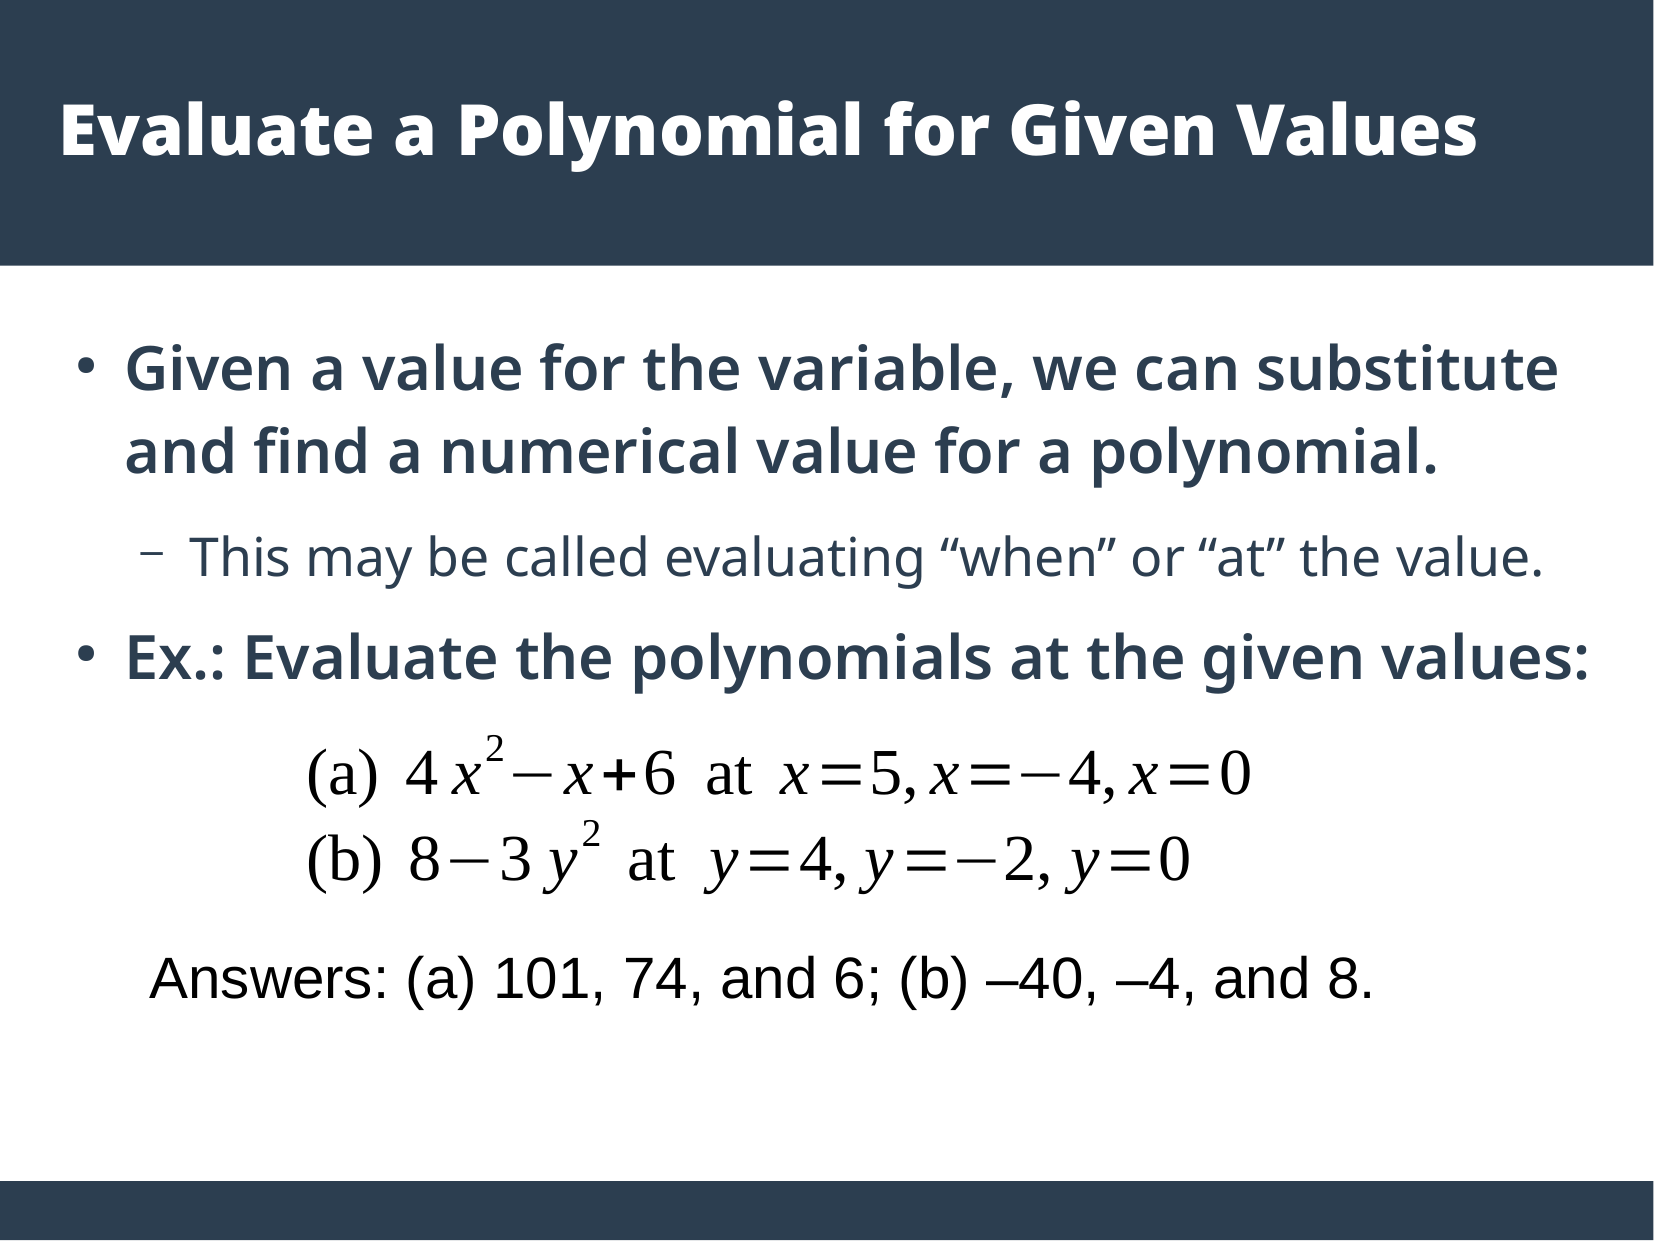

# Evaluate a Polynomial for Given Values
Given a value for the variable, we can substitute and find a numerical value for a polynomial.
This may be called evaluating “when” or “at” the value.
Ex.: Evaluate the polynomials at the given values:
Answers: (a) 101, 74, and 6; (b) –40, –4, and 8.